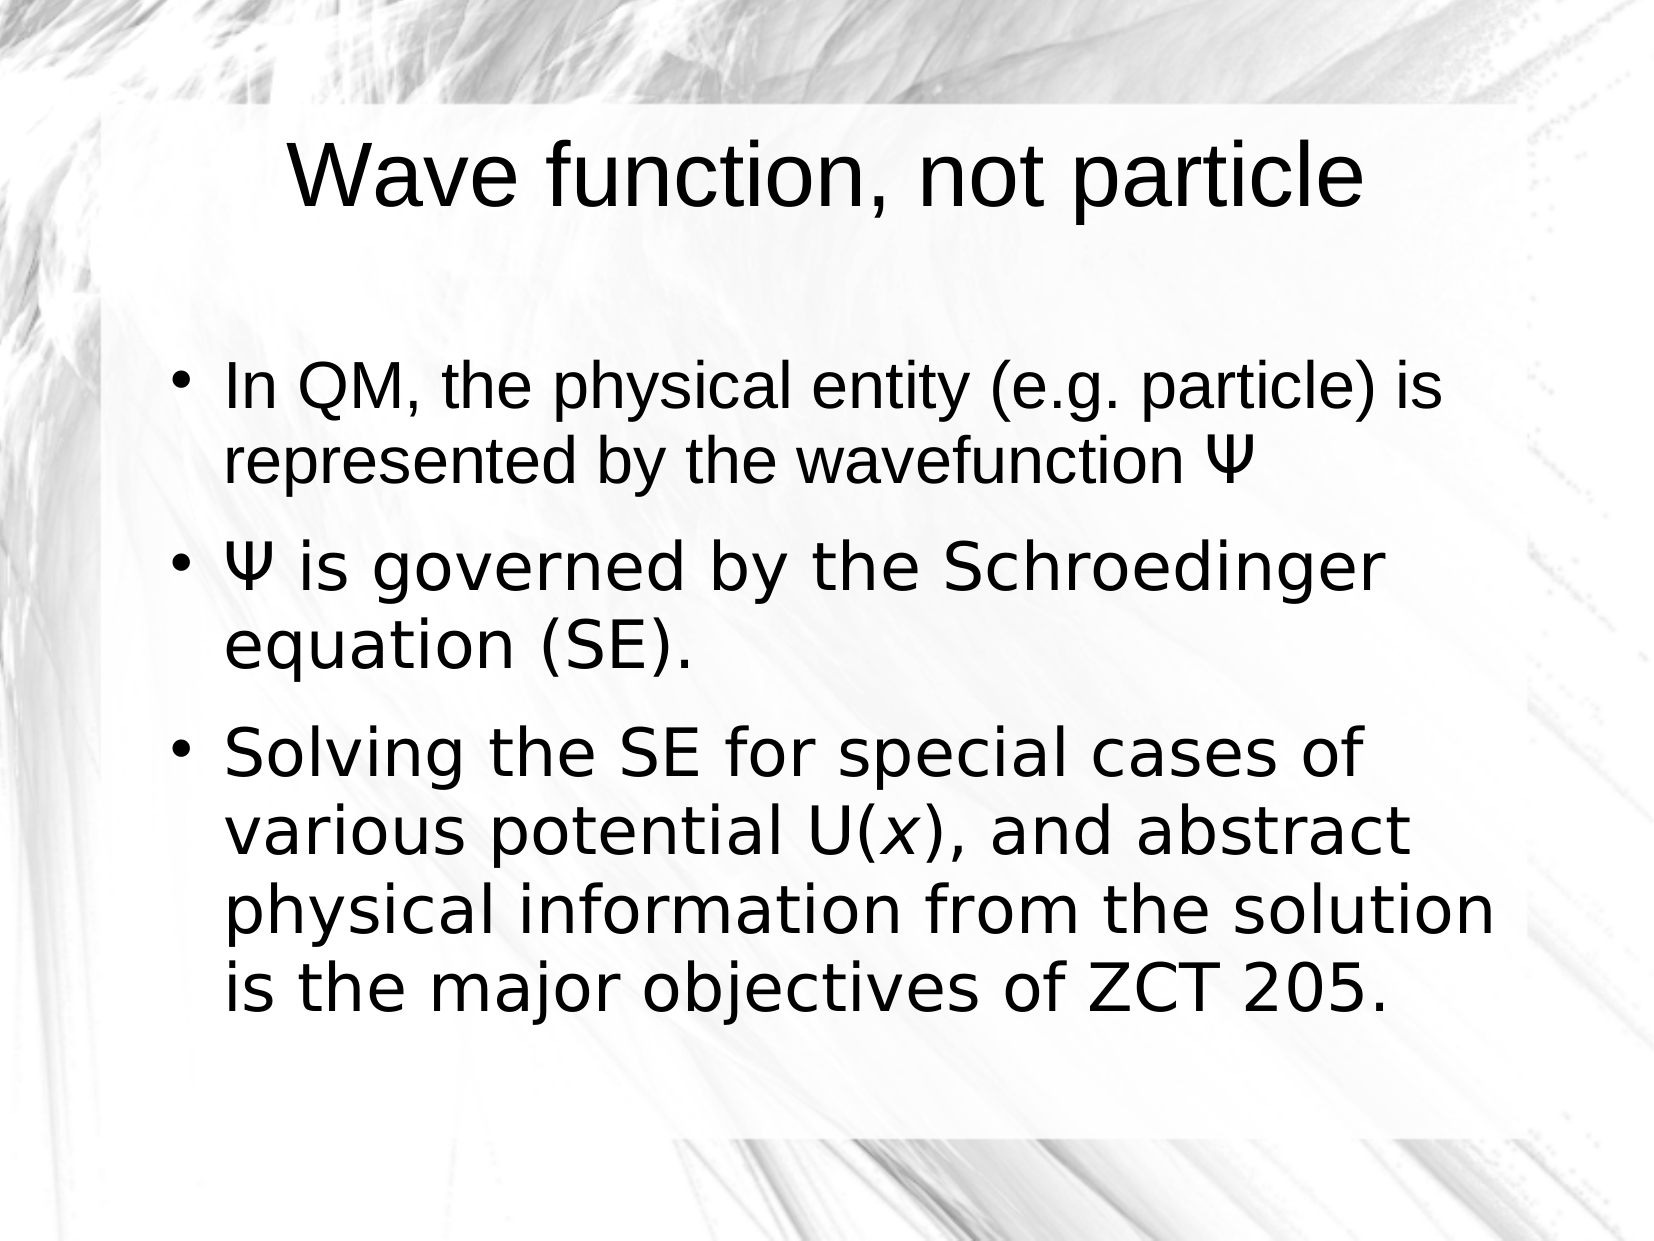

# Wave function, not particle
In QM, the physical entity (e.g. particle) is represented by the wavefunction Ψ
Ψ is governed by the Schroedinger equation (SE).
Solving the SE for special cases of various potential U(x), and abstract physical information from the solution is the major objectives of ZCT 205.